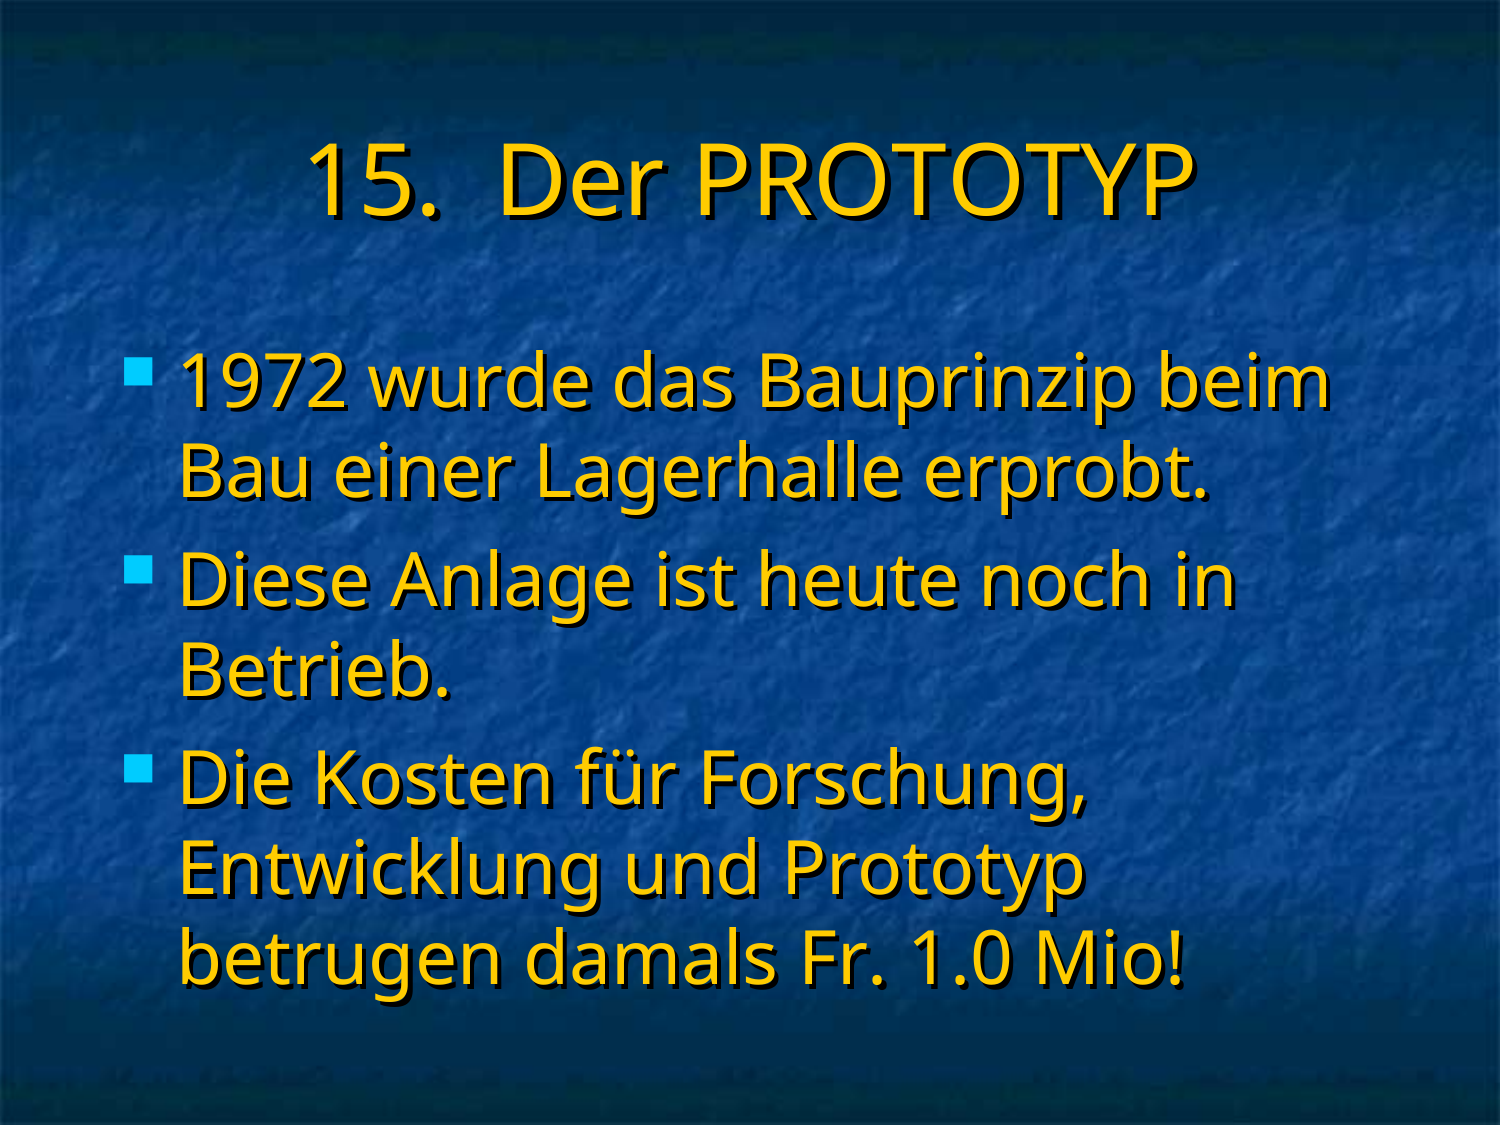

# 15. Der PROTOTYP
1972 wurde das Bauprinzip beim Bau einer Lagerhalle erprobt.
Diese Anlage ist heute noch in Betrieb.
Die Kosten für Forschung, Entwicklung und Prototyp betrugen damals Fr. 1.0 Mio!